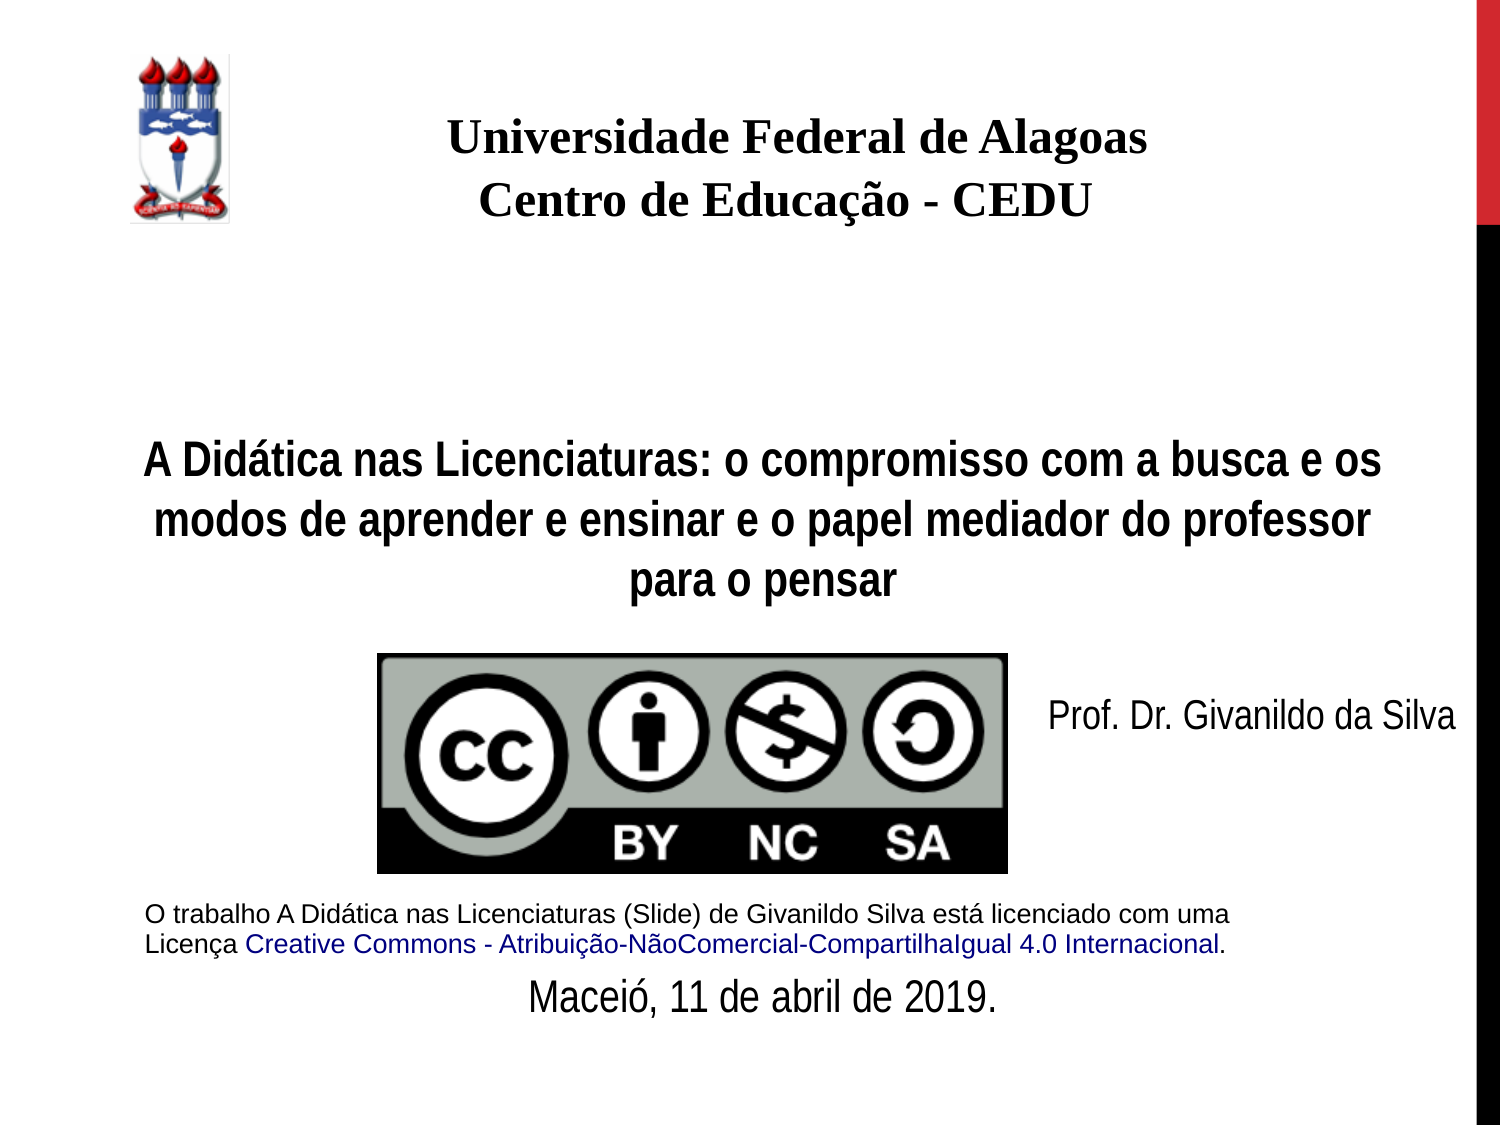

Universidade Federal de Alagoas
 Centro de Educação - CEDU
A Didática nas Licenciaturas: o compromisso com a busca e os modos de aprender e ensinar e o papel mediador do professor para o pensar
Maceió, 11 de abril de 2019.
Prof. Dr. Givanildo da Silva
O trabalho A Didática nas Licenciaturas (Slide) de Givanildo Silva está licenciado com uma Licença Creative Commons - Atribuição-NãoComercial-CompartilhaIgual 4.0 Internacional.